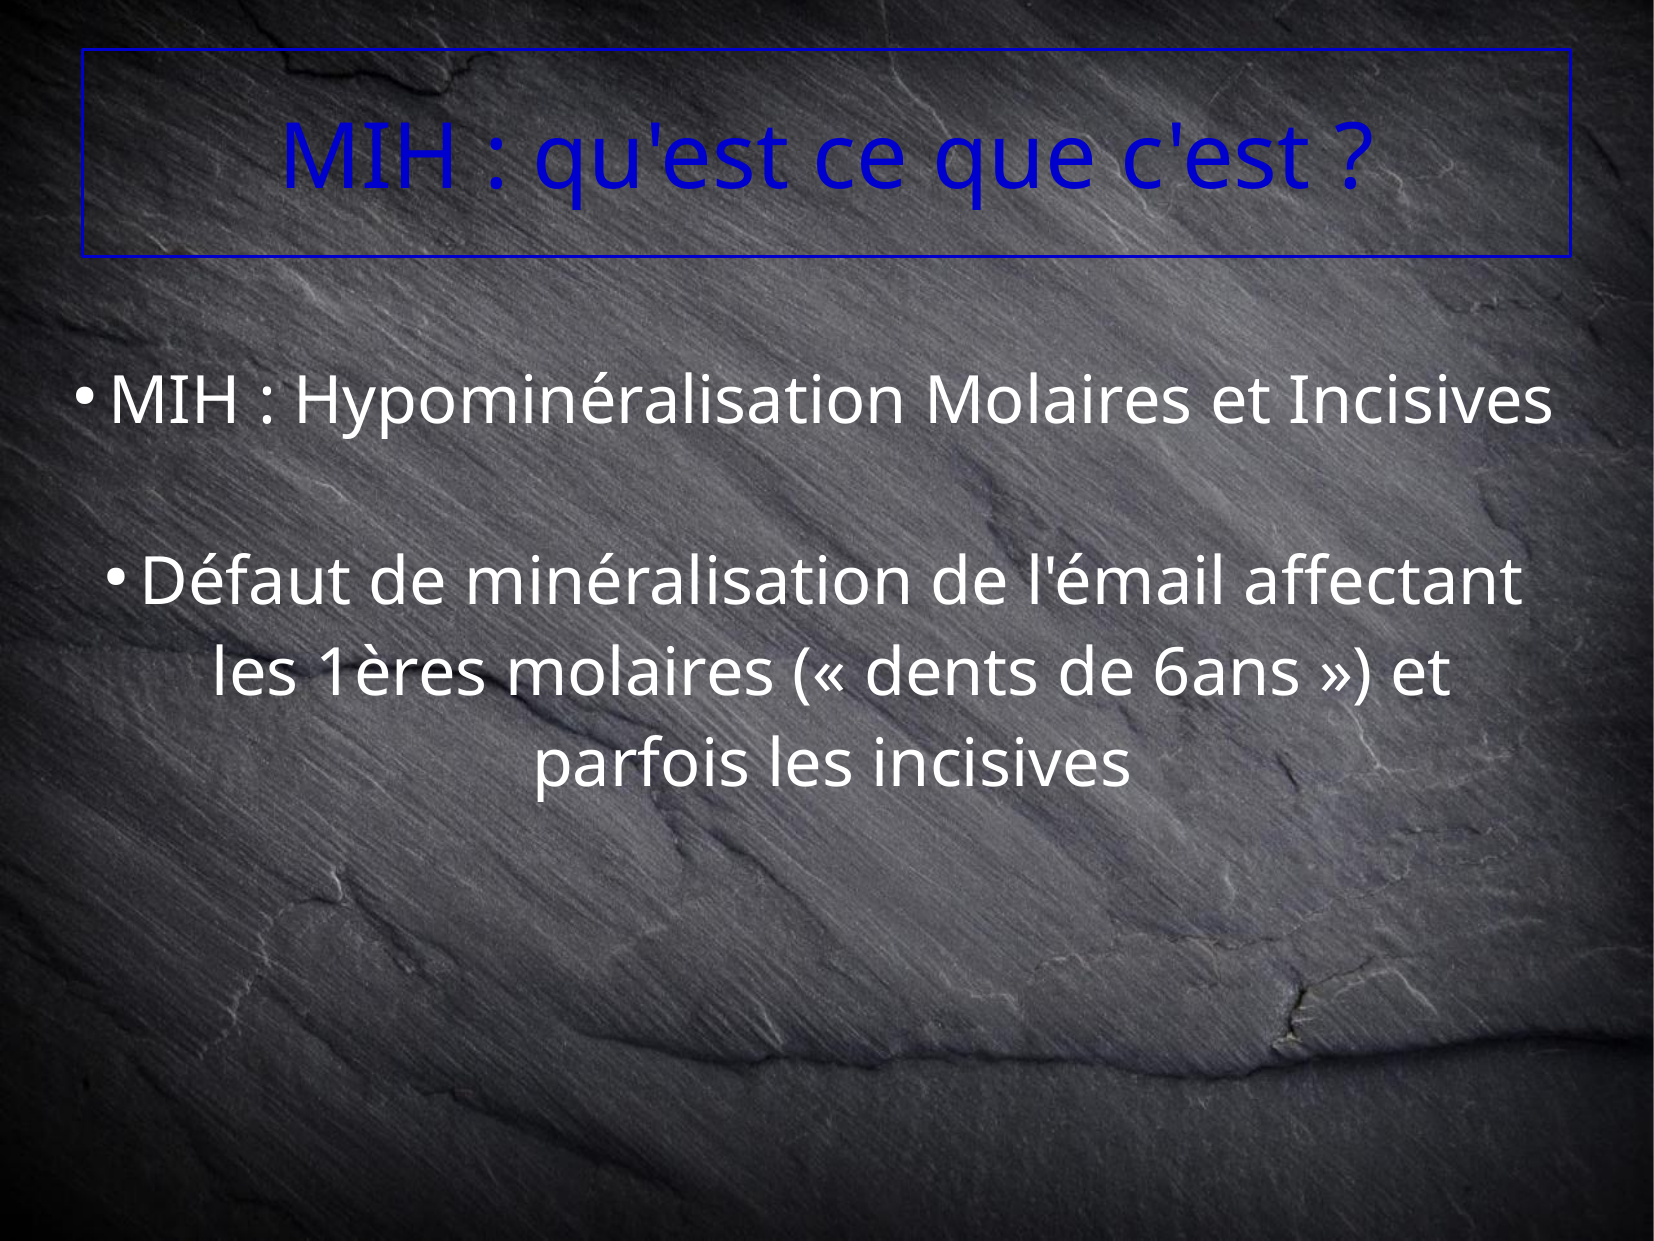

# MIH : qu'est ce que c'est ?
MIH : Hypominéralisation Molaires et Incisives
Défaut de minéralisation de l'émail affectant les 1ères molaires (« dents de 6ans ») et parfois les incisives